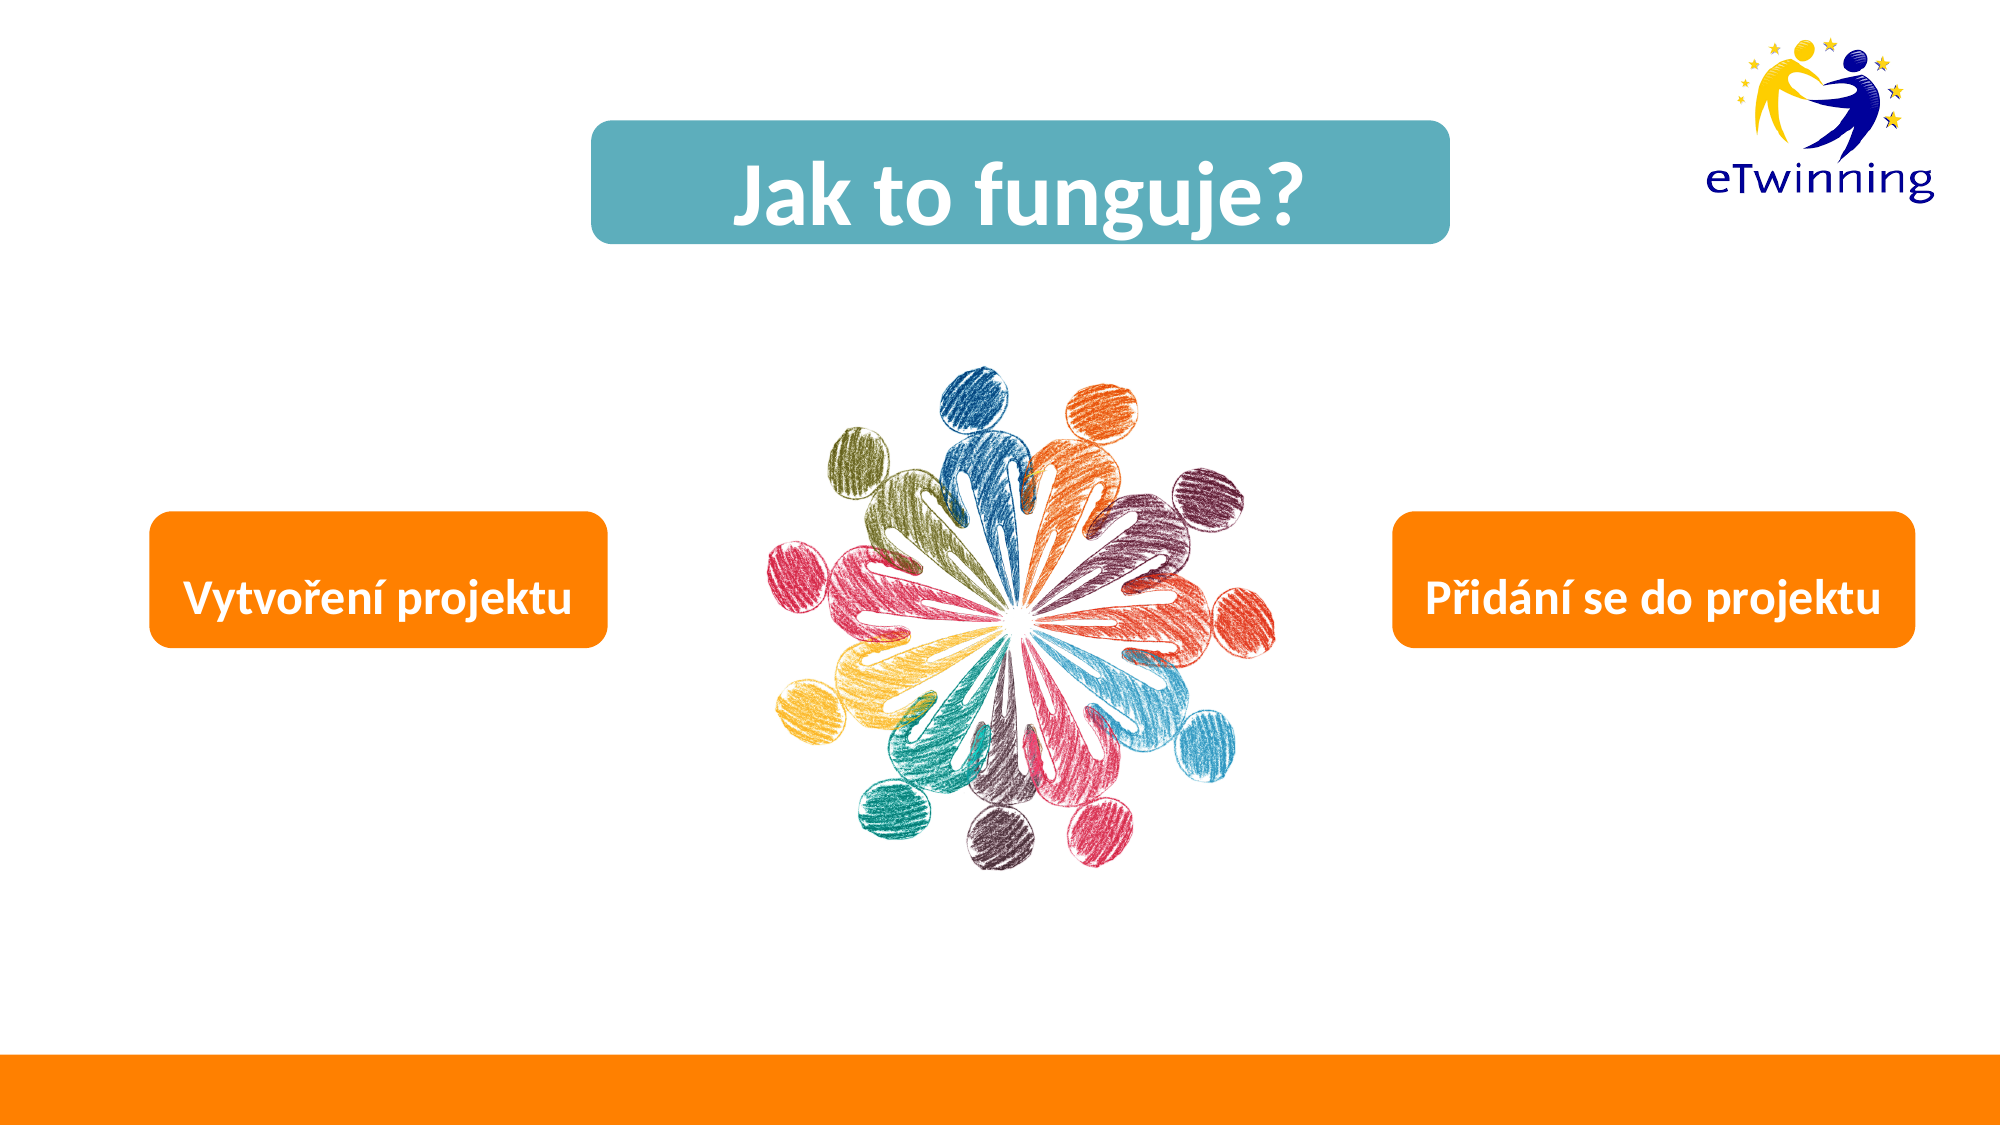

Jak to funguje?
Vytvoření projektu
Přidání se do projektu